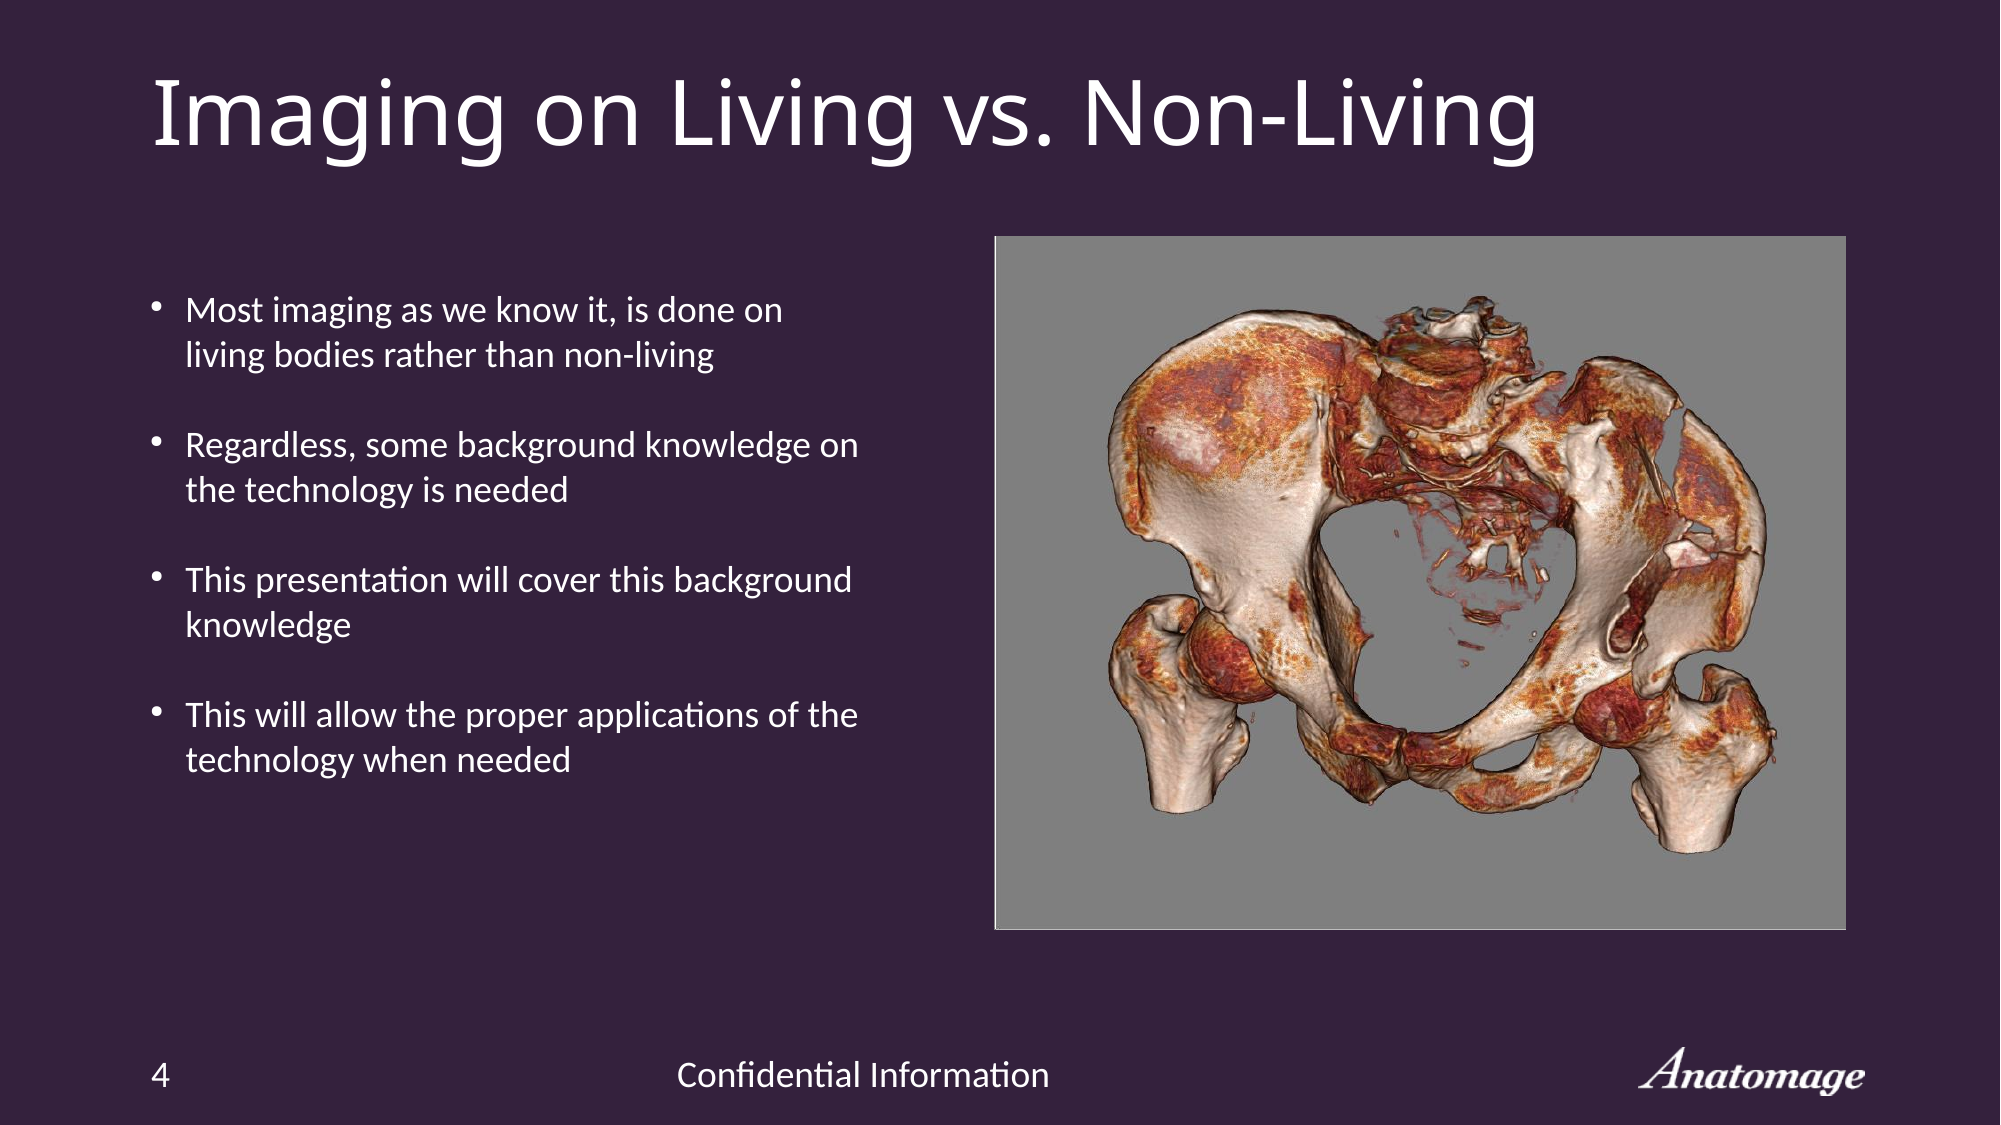

# Imaging on Living vs. Non-Living
Most imaging as we know it, is done on living bodies rather than non-living
Regardless, some background knowledge on the technology is needed
This presentation will cover this background knowledge
This will allow the proper applications of the technology when needed
Confidential Information